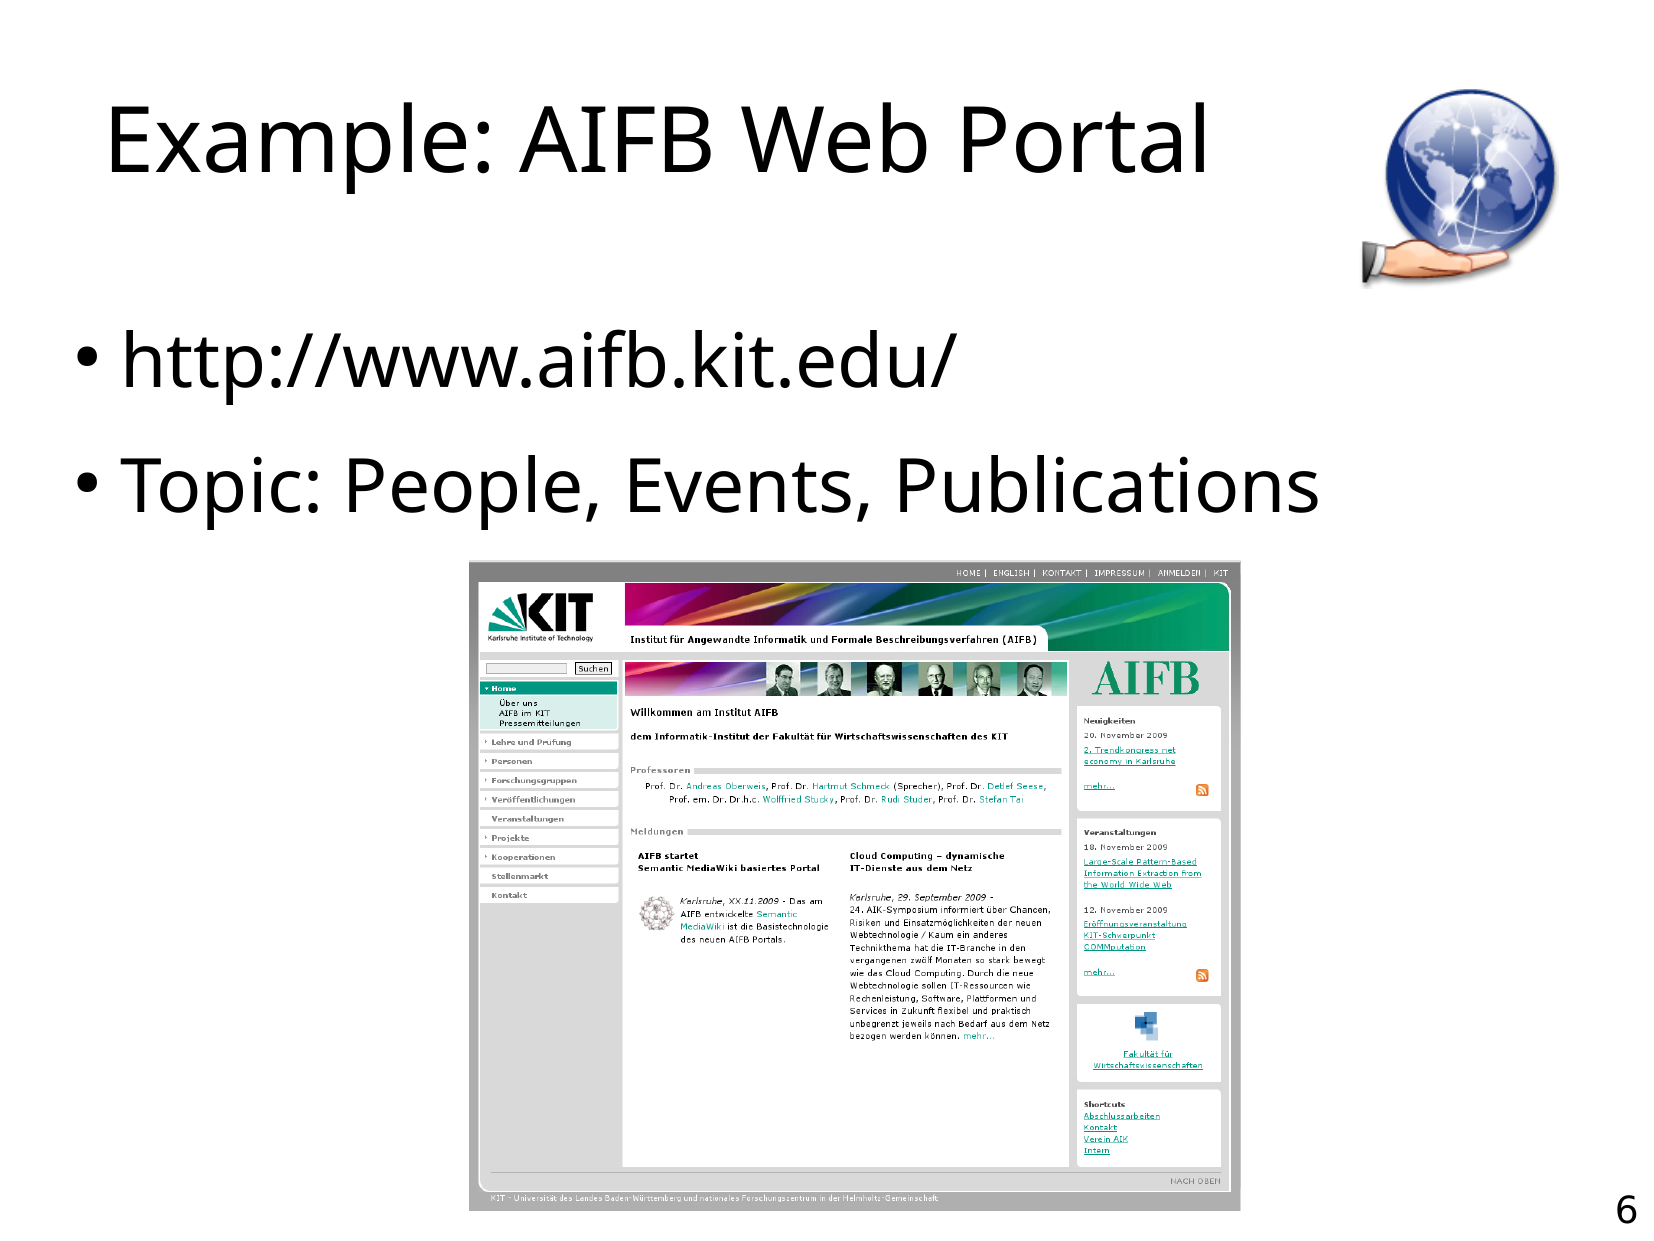

Example: AIFB Web Portal
 http://www.aifb.kit.edu/
 Topic: People, Events, Publications
6